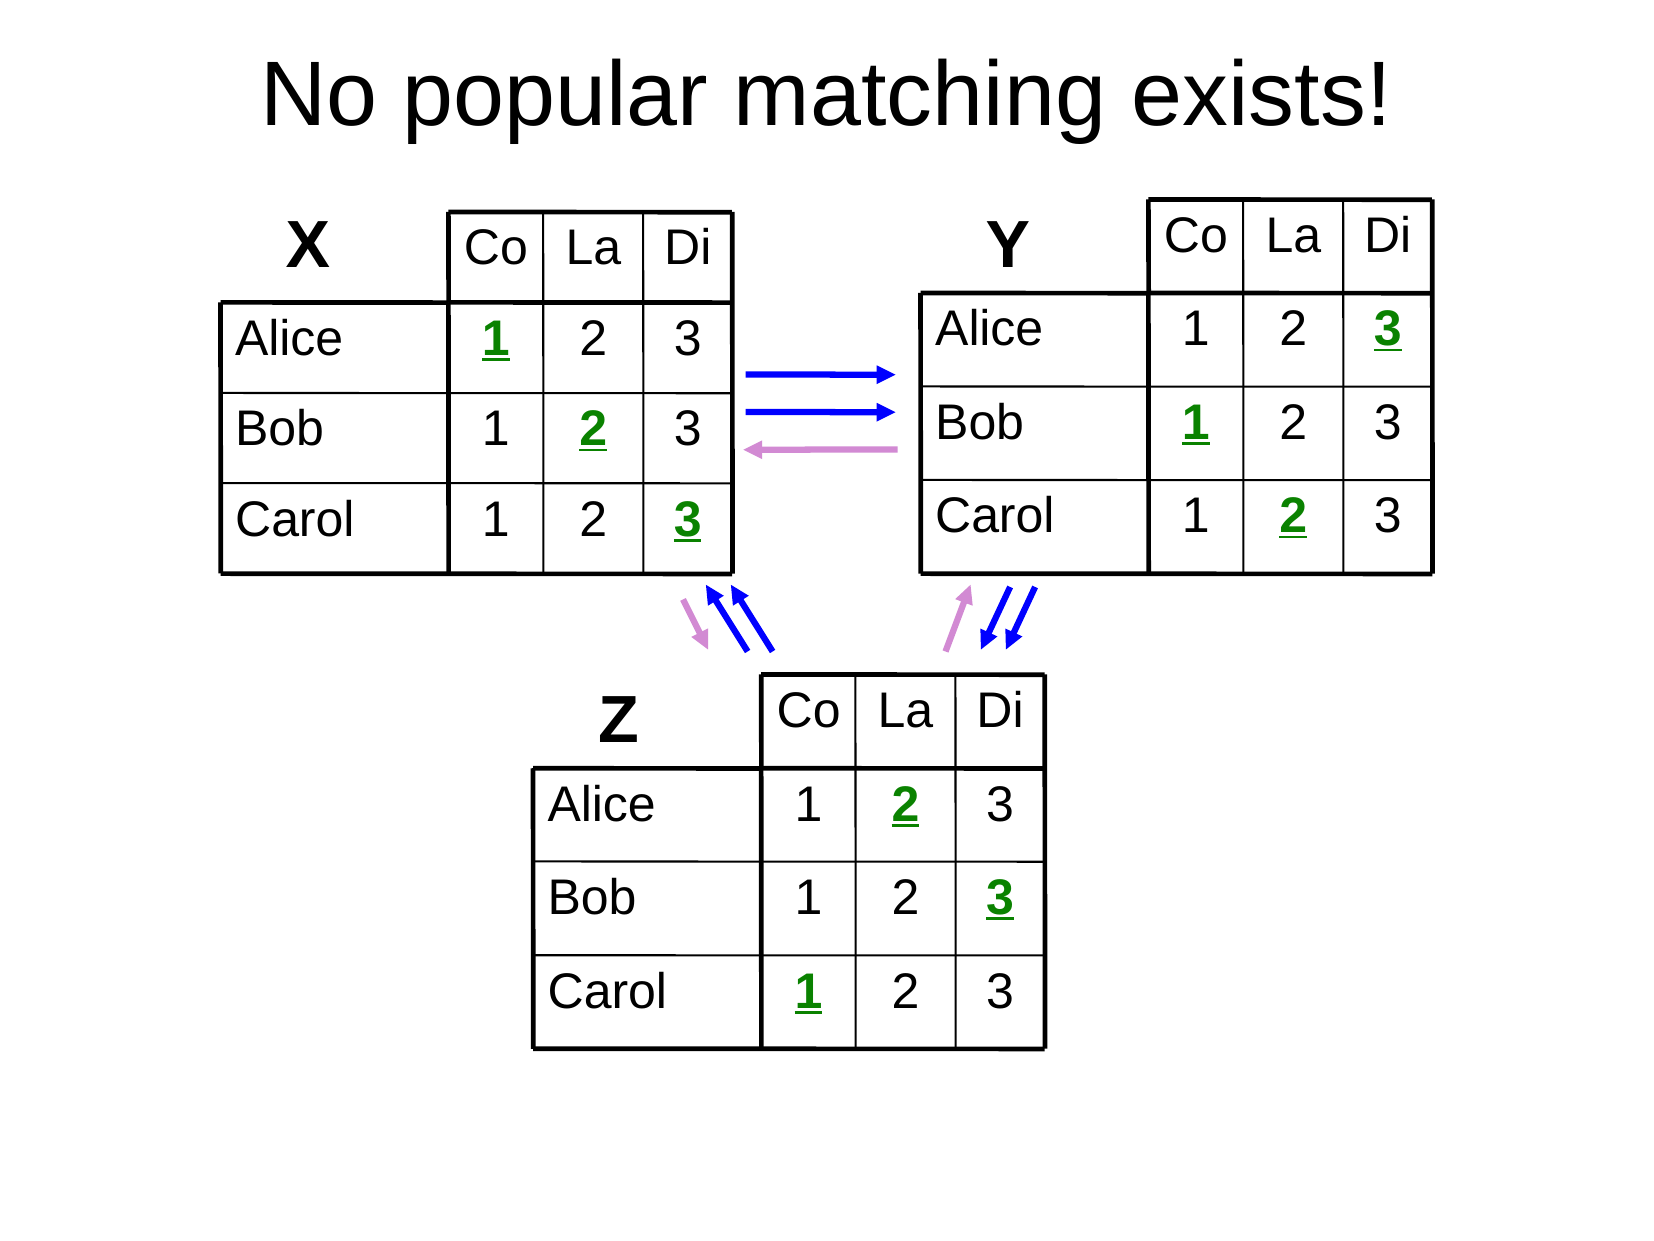

# No popular matching exists!
X
Co
La
Di
Alice
1
2
3
Bob
1
2
3
Carol
1
2
3
Y
Co
La
Di
Alice
1
2
3
Bob
1
2
3
Carol
1
2
3
Co
La
Di
Alice
1
2
3
Bob
1
2
3
Carol
1
2
3
Z